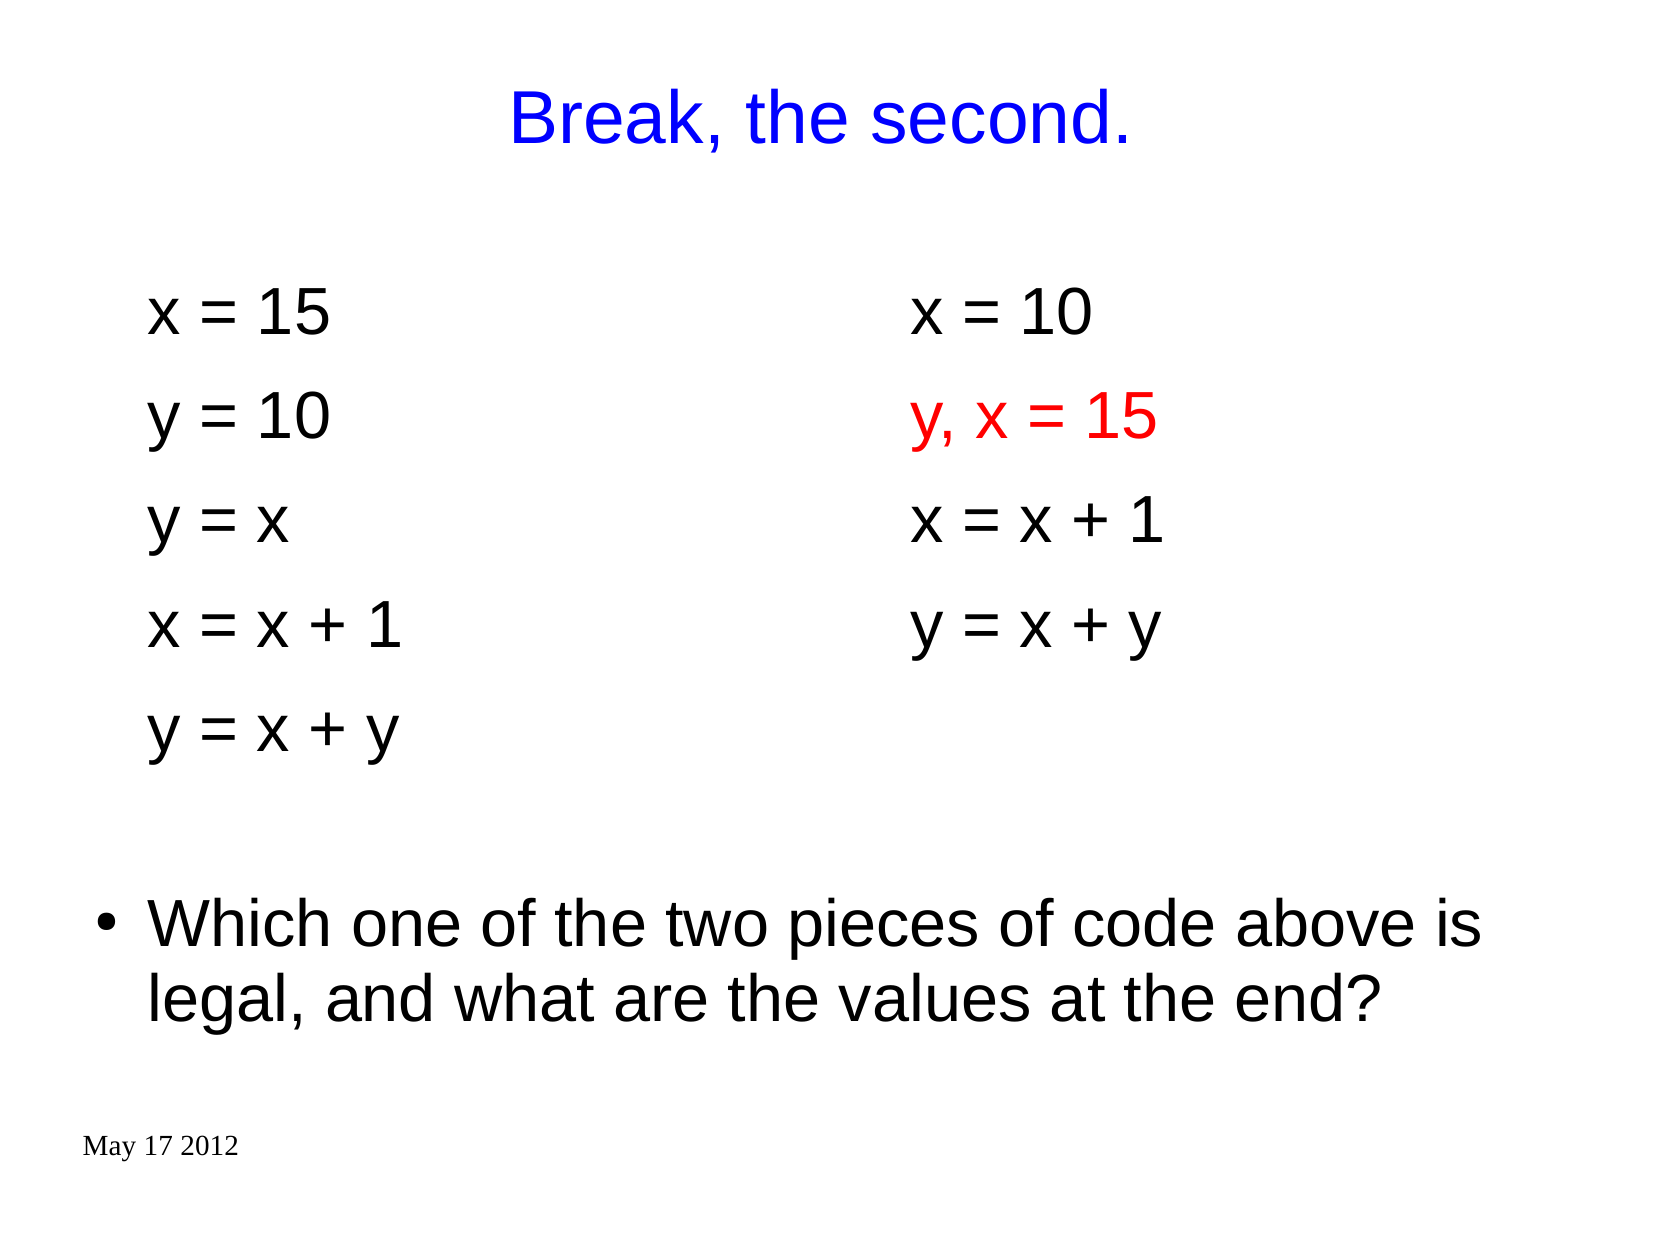

# Break, the second.
x = 15
y = 10
y = x
x = x + 1
y = x + y
x = 10
y, x = 15
x = x + 1
y = x + y
Which one of the two pieces of code above is legal, and what are the values at the end?
May 17 2012